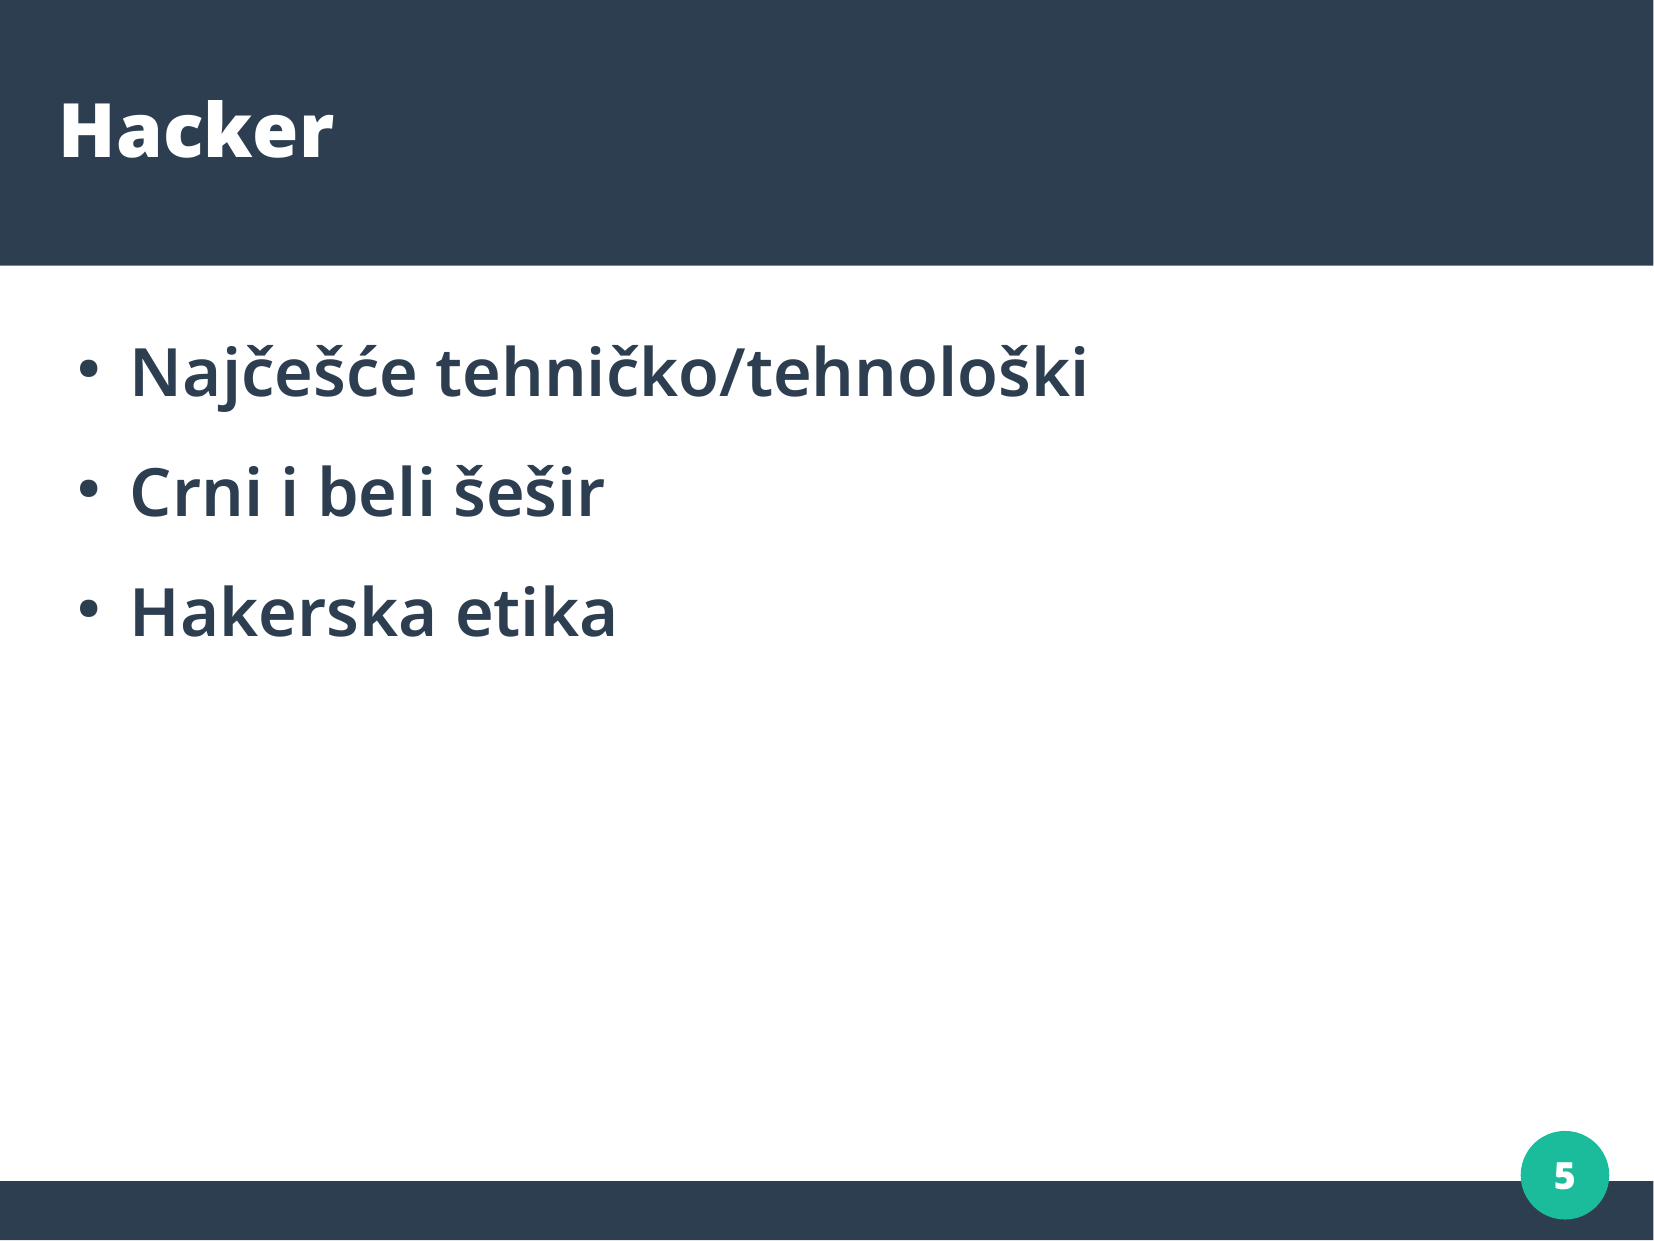

# Hacker
Najčešće tehničko/tehnološki
Crni i beli šešir
Hakerska etika
5